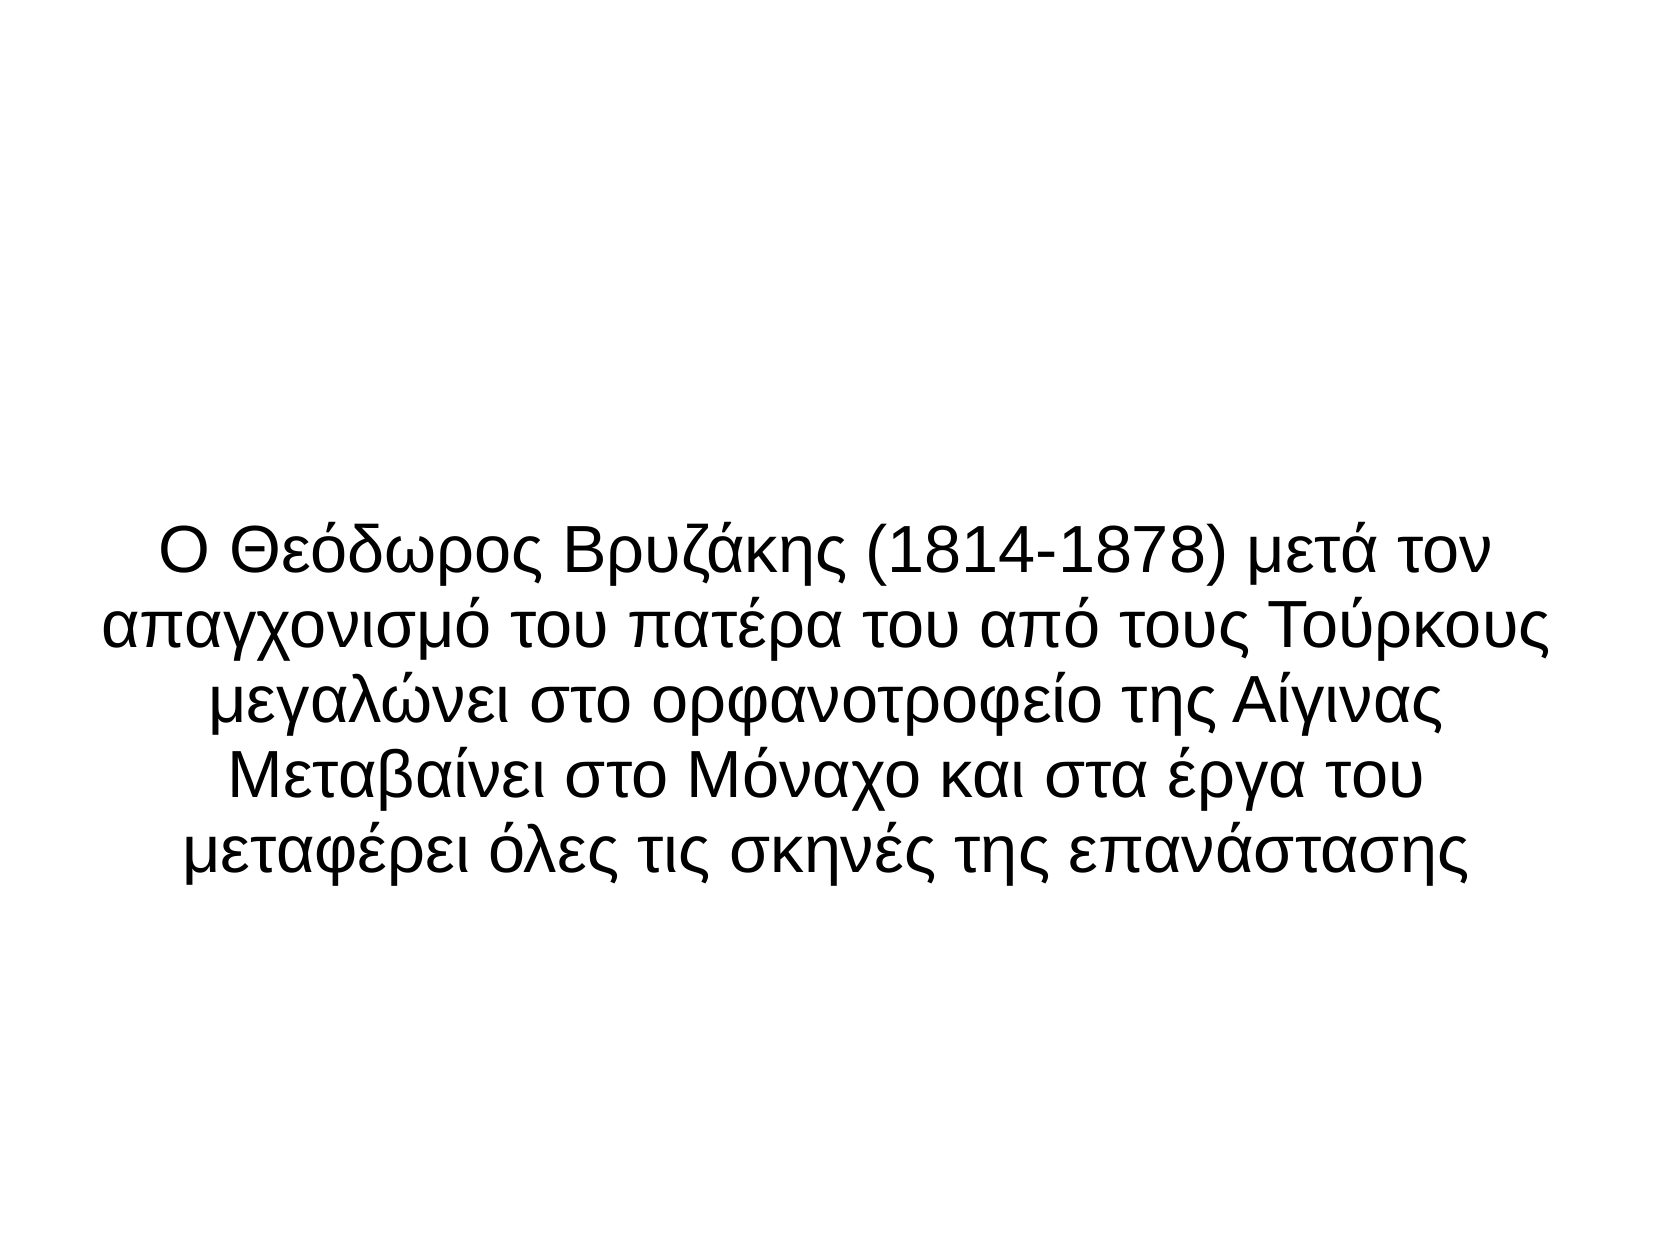

#
Ο Θεόδωρος Βρυζάκης (1814-1878) μετά τον απαγχονισμό του πατέρα του από τους Τούρκους μεγαλώνει στο ορφανοτροφείο της Αίγινας Μεταβαίνει στο Μόναχο και στα έργα του μεταφέρει όλες τις σκηνές της επανάστασης